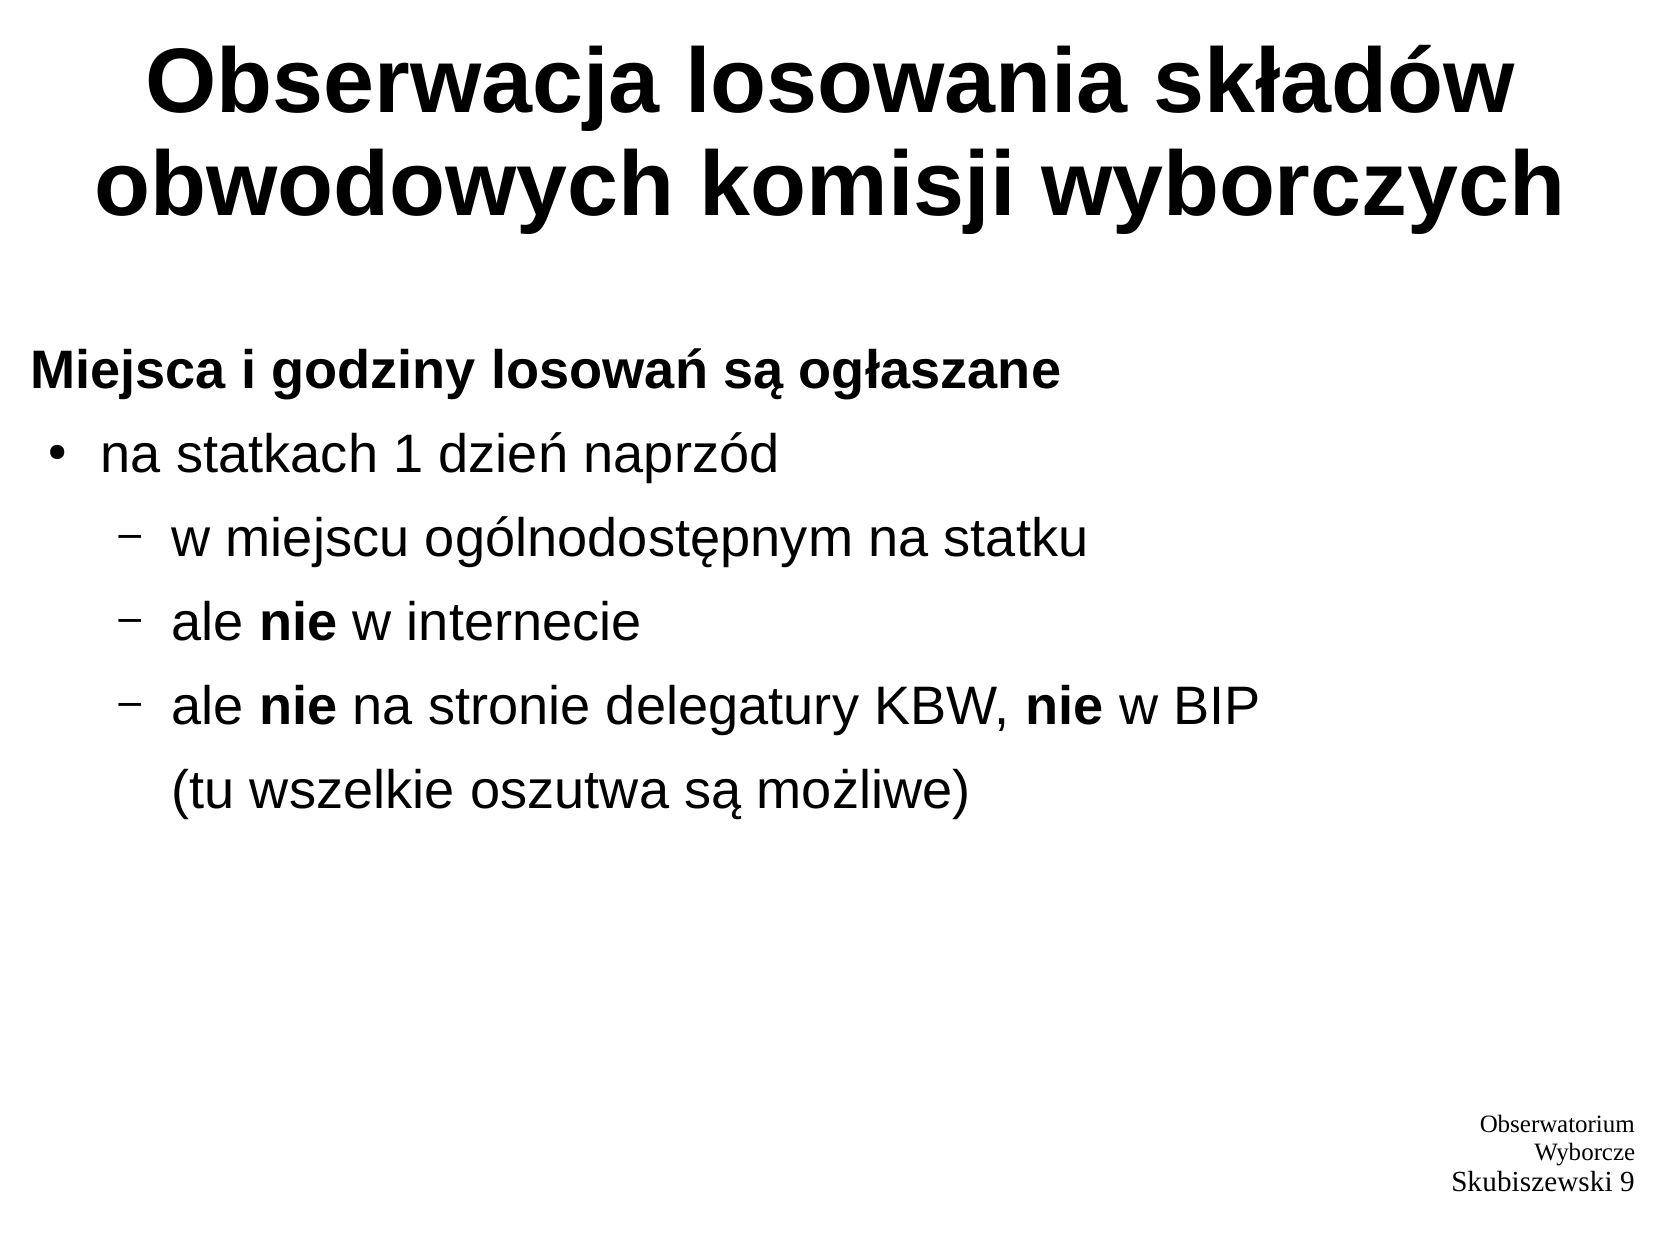

# Obserwacja losowania składów obwodowych komisji wyborczych
Miejsca i godziny losowań są ogłaszane
na statkach 1 dzień naprzód
w miejscu ogólnodostępnym na statku
ale nie w internecie
ale nie na stronie delegatury KBW, nie w BIP
(tu wszelkie oszutwa są możliwe)
9